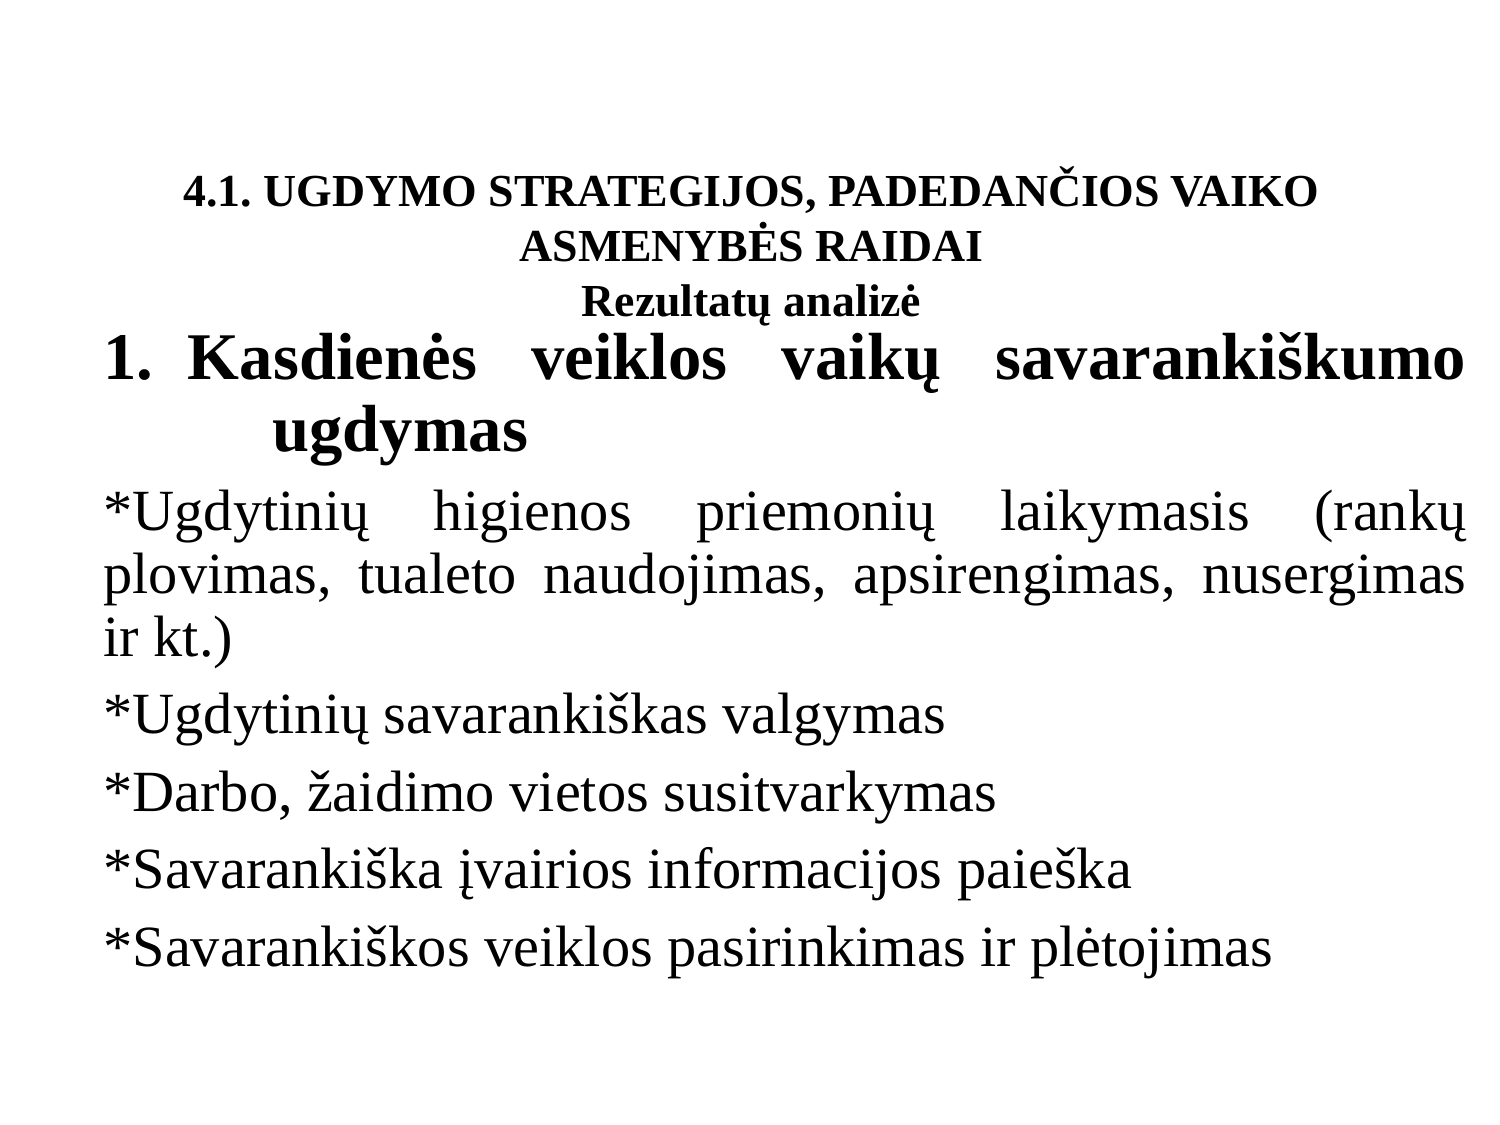

# 4.1. UGDYMO STRATEGIJOS, PADEDANČIOS VAIKO ASMENYBĖS RAIDAI Rezultatų analizė
Kasdienės veiklos vaikų savarankiškumo ugdymas
*Ugdytinių higienos priemonių laikymasis (rankų plovimas, tualeto naudojimas, apsirengimas, nusergimas ir kt.)
*Ugdytinių savarankiškas valgymas
*Darbo, žaidimo vietos susitvarkymas
*Savarankiška įvairios informacijos paieška
*Savarankiškos veiklos pasirinkimas ir plėtojimas